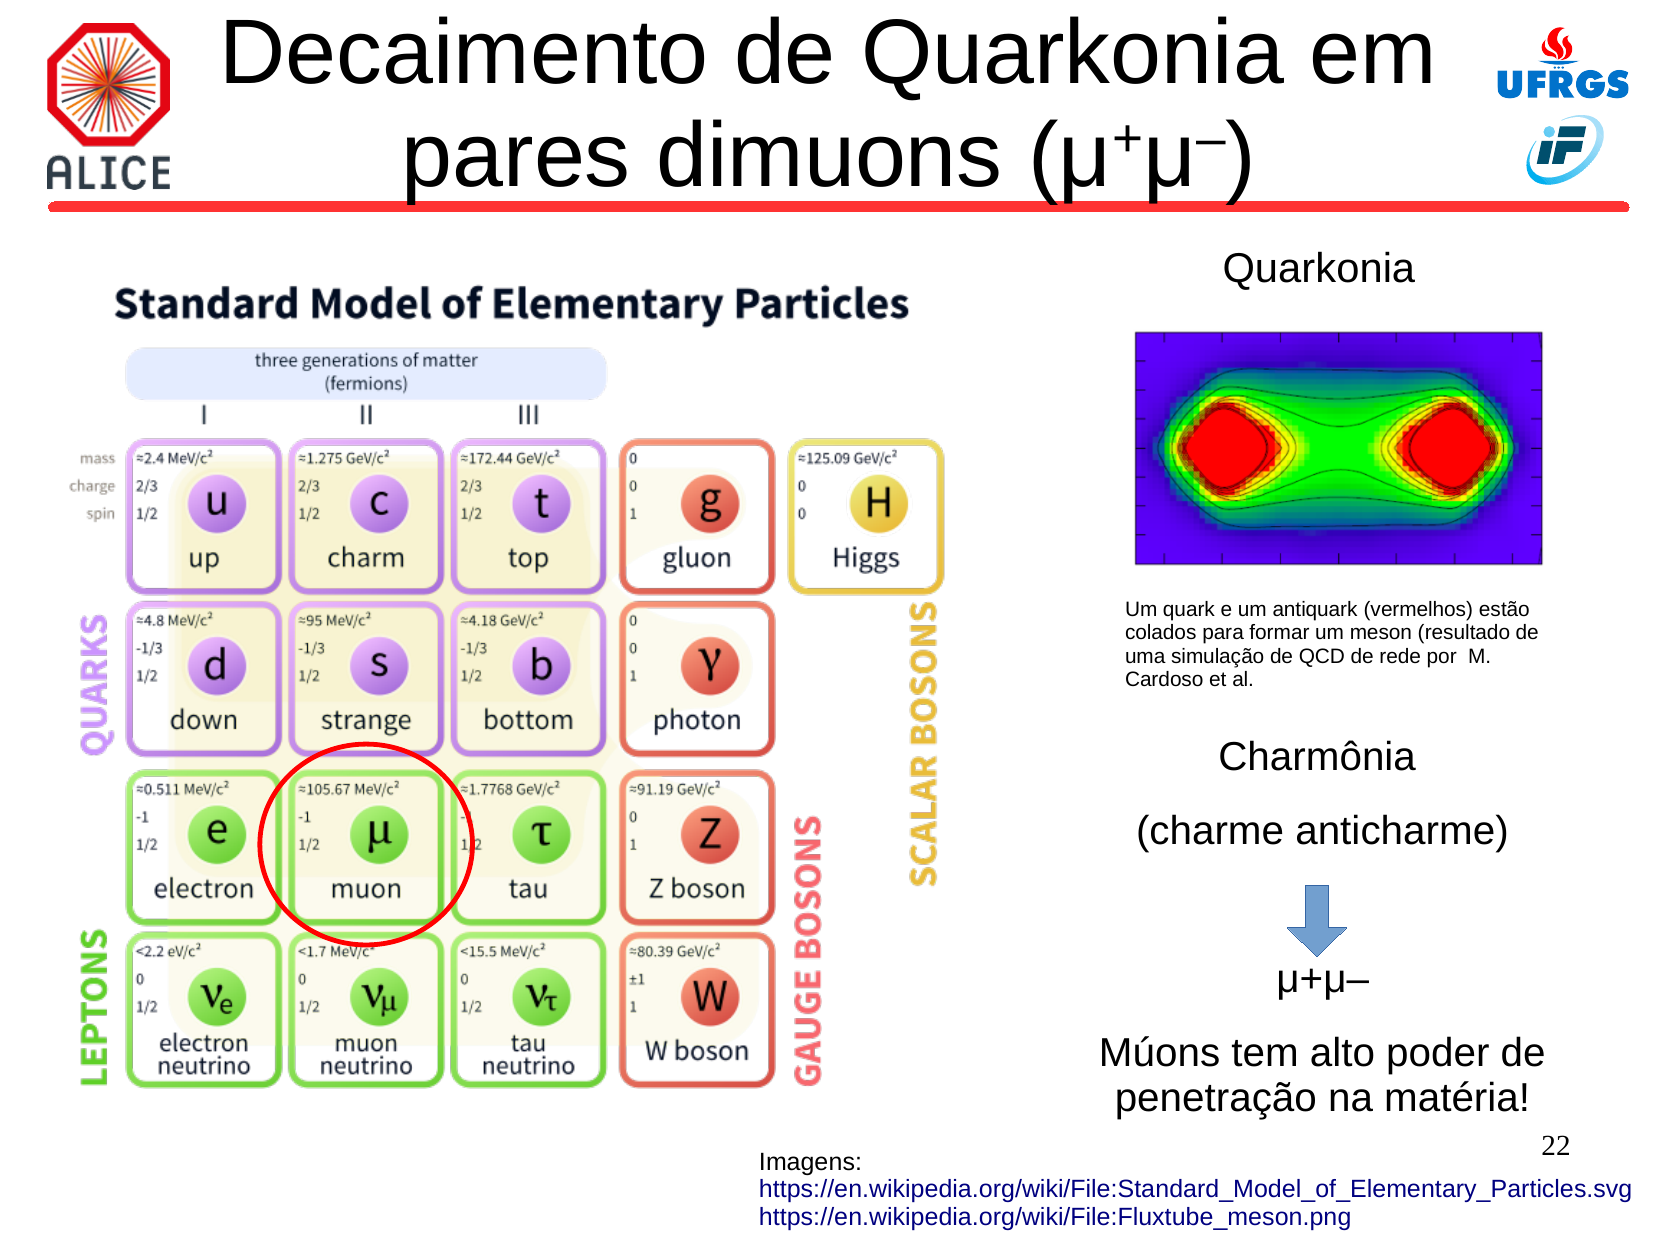

# Decaimento de Quarkonia em pares dimuons (μ+μ–)
Quarkonia
Um quark e um antiquark (vermelhos) estão colados para formar um meson (resultado de uma simulação de QCD de rede por M. Cardoso et al.
Charmônia
(charme anticharme)
μ+μ–
Múons tem alto poder de penetração na matéria!
22
Imagens:
https://en.wikipedia.org/wiki/File:Standard_Model_of_Elementary_Particles.svg
https://en.wikipedia.org/wiki/File:Fluxtube_meson.png